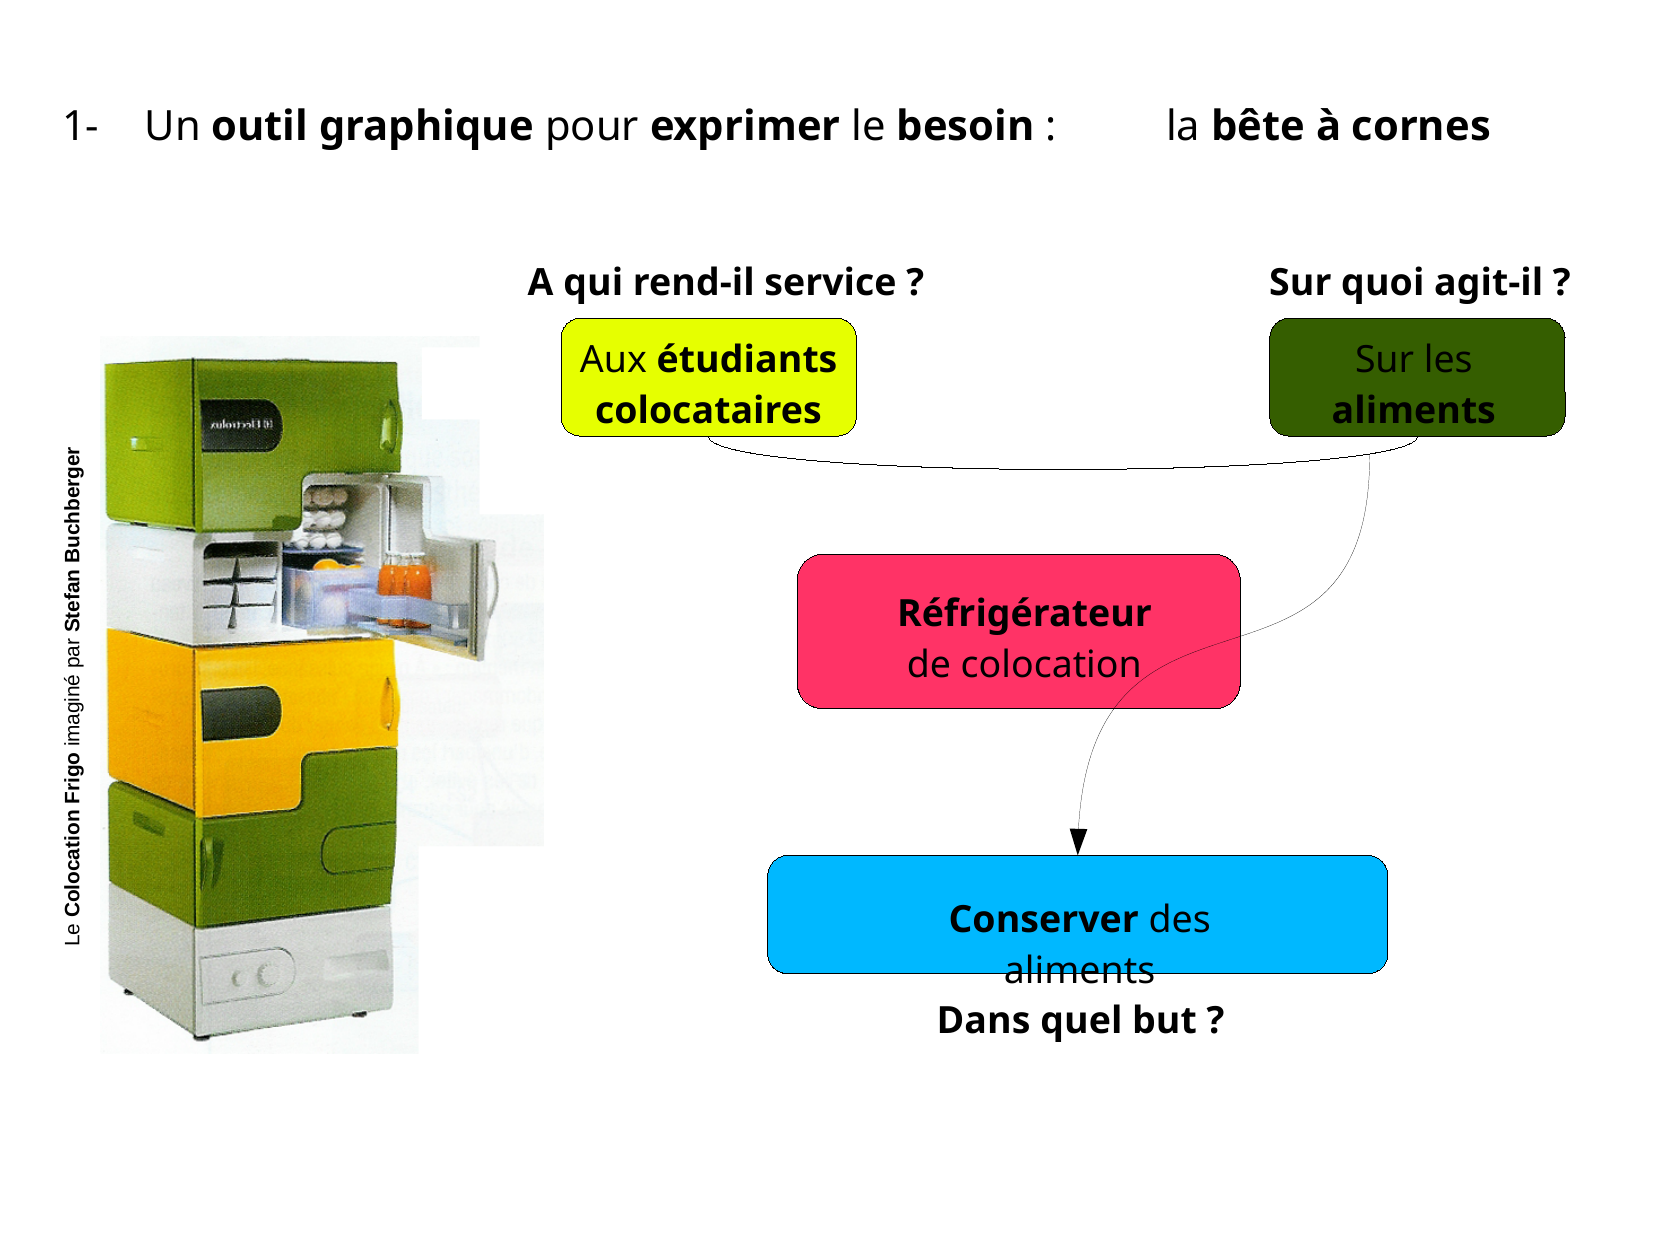

1-
Un outil graphique pour exprimer le besoin :
la bête à cornes
A qui rend-il service ?
Sur quoi agit-il ?
Aux étudiants
colocataires
Sur les
aliments
Réfrigérateur
de colocation
Le Colocation Frigo imaginé par Stefan Buchberger
Conserver des aliments
Dans quel but ?